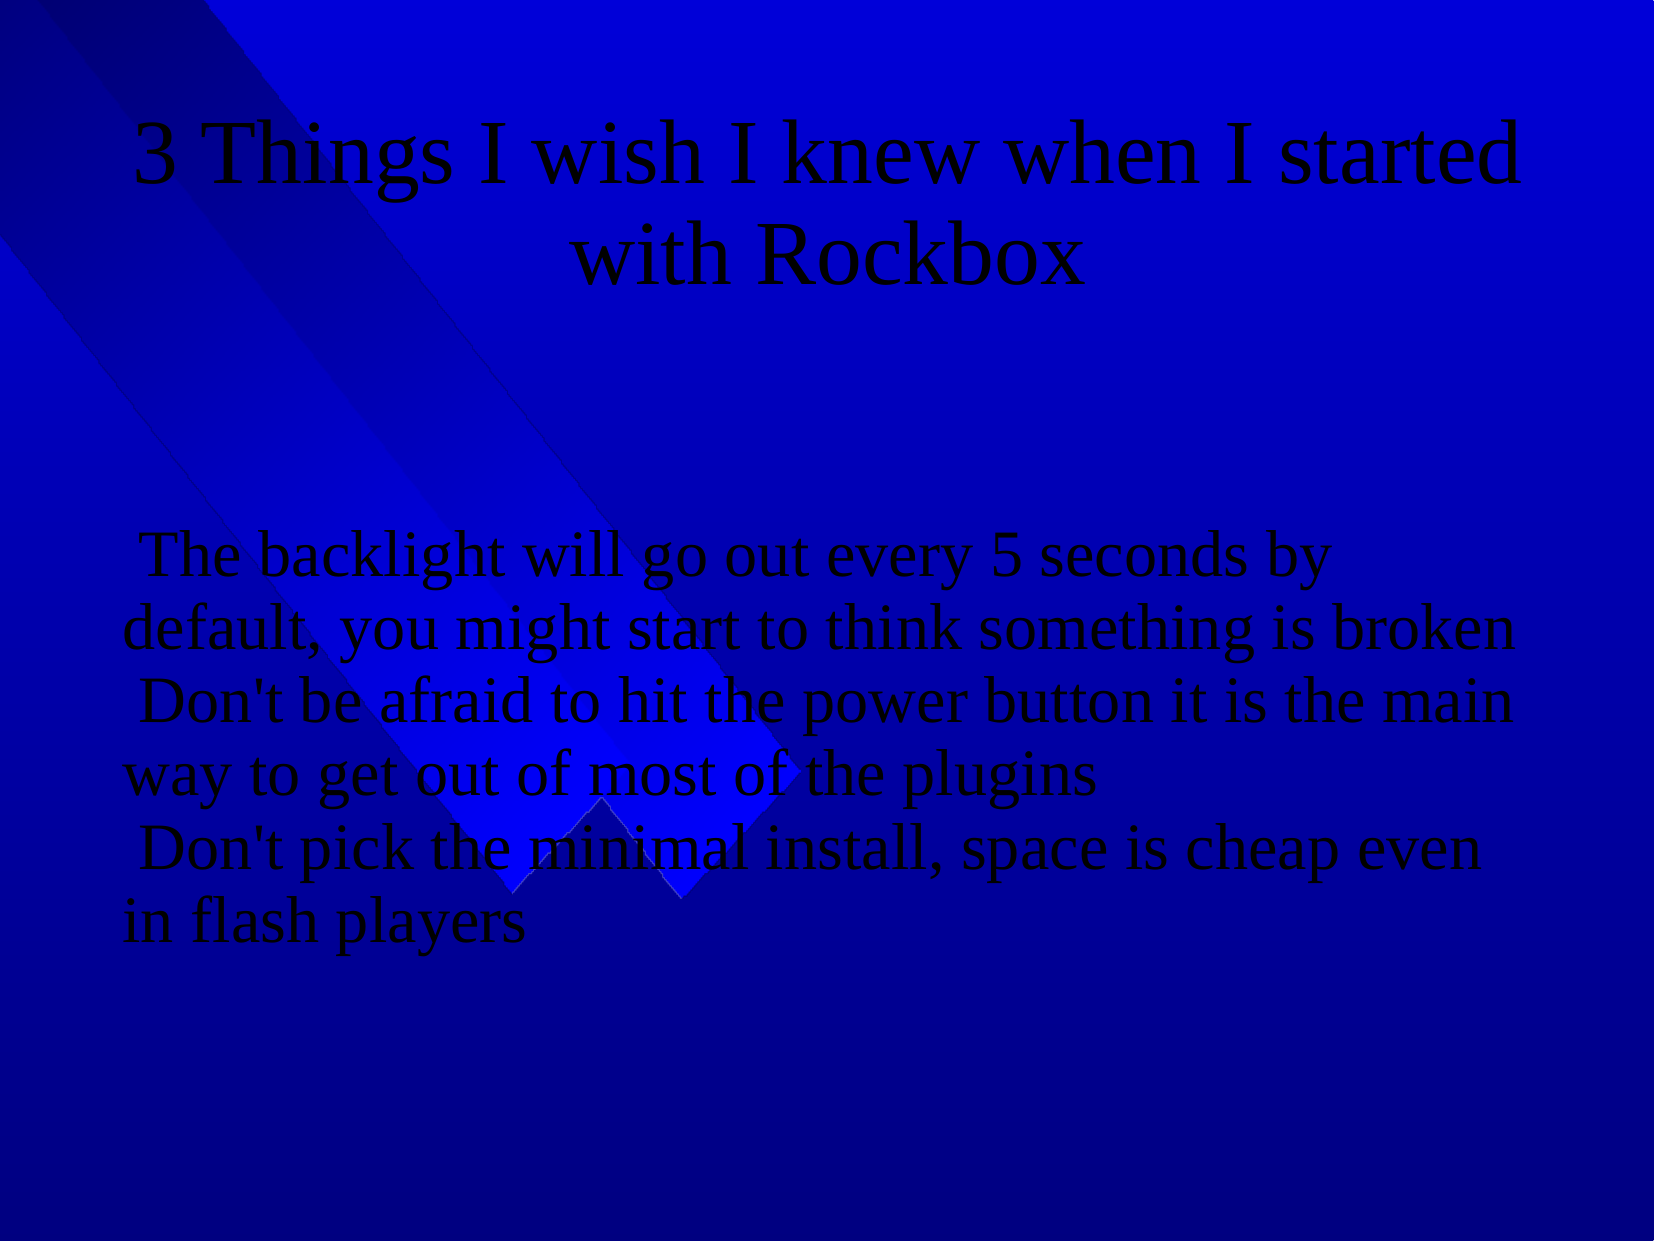

# 3 Things I wish I knew when I started with Rockbox
 The backlight will go out every 5 seconds by default, you might start to think something is broken
 Don't be afraid to hit the power button it is the main way to get out of most of the plugins
 Don't pick the minimal install, space is cheap even in flash players